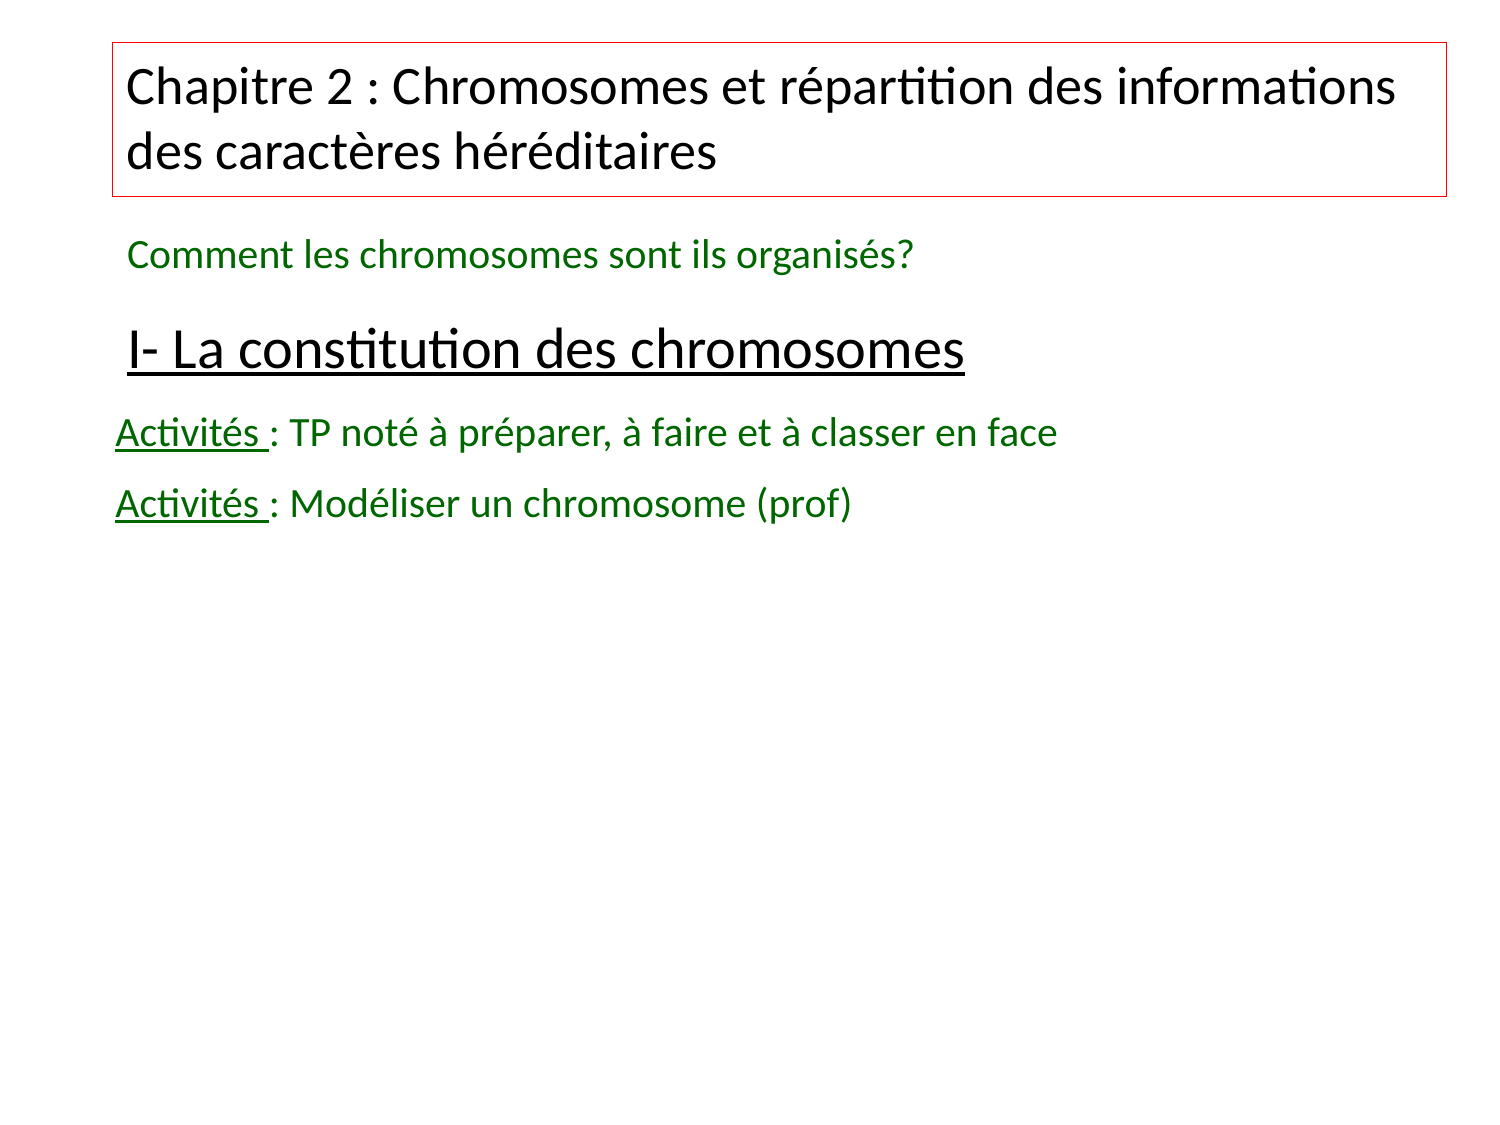

# Chapitre 2 : Chromosomes et répartition des informations des caractères héréditaires
Comment les chromosomes sont ils organisés?
I- La constitution des chromosomes
Activités : TP noté à préparer, à faire et à classer en face
Activités : Modéliser un chromosome (prof)